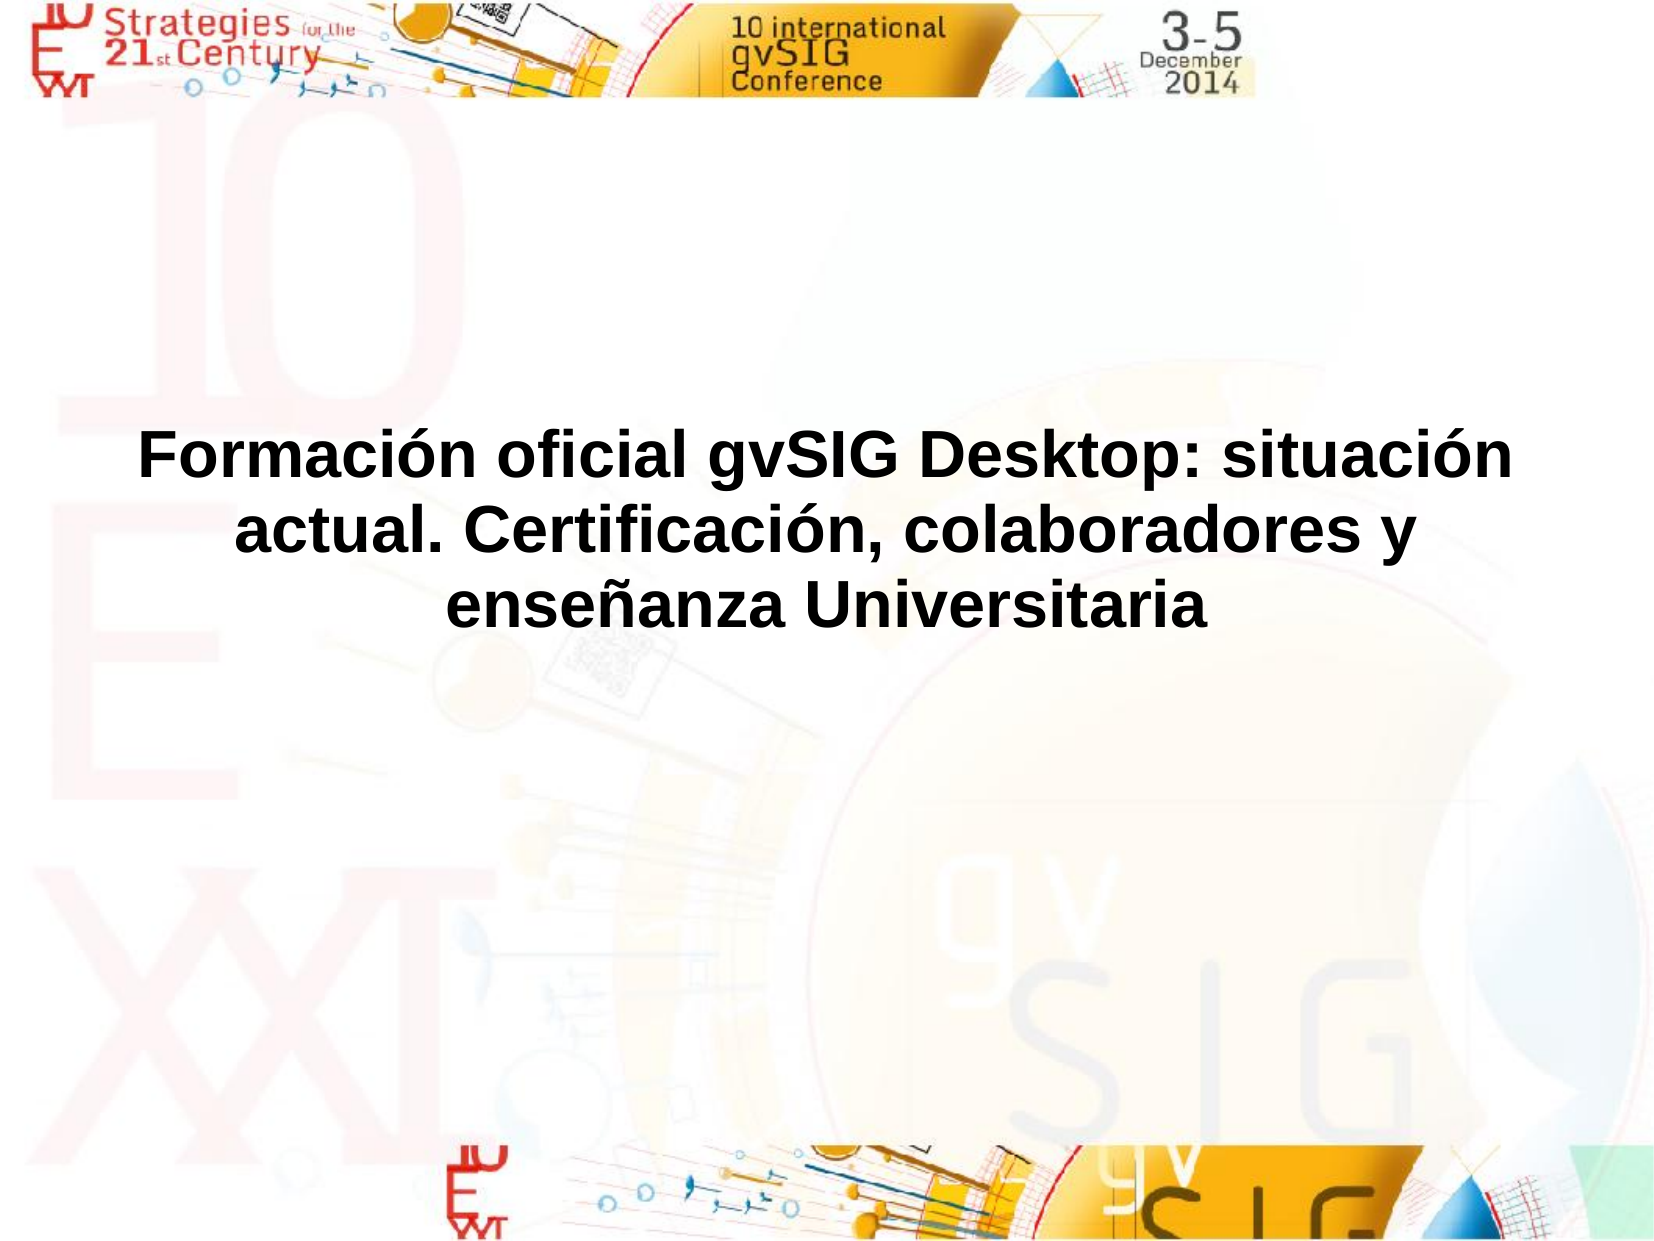

# Formación oficial gvSIG Desktop: situación actual. Certificación, colaboradores y enseñanza Universitaria